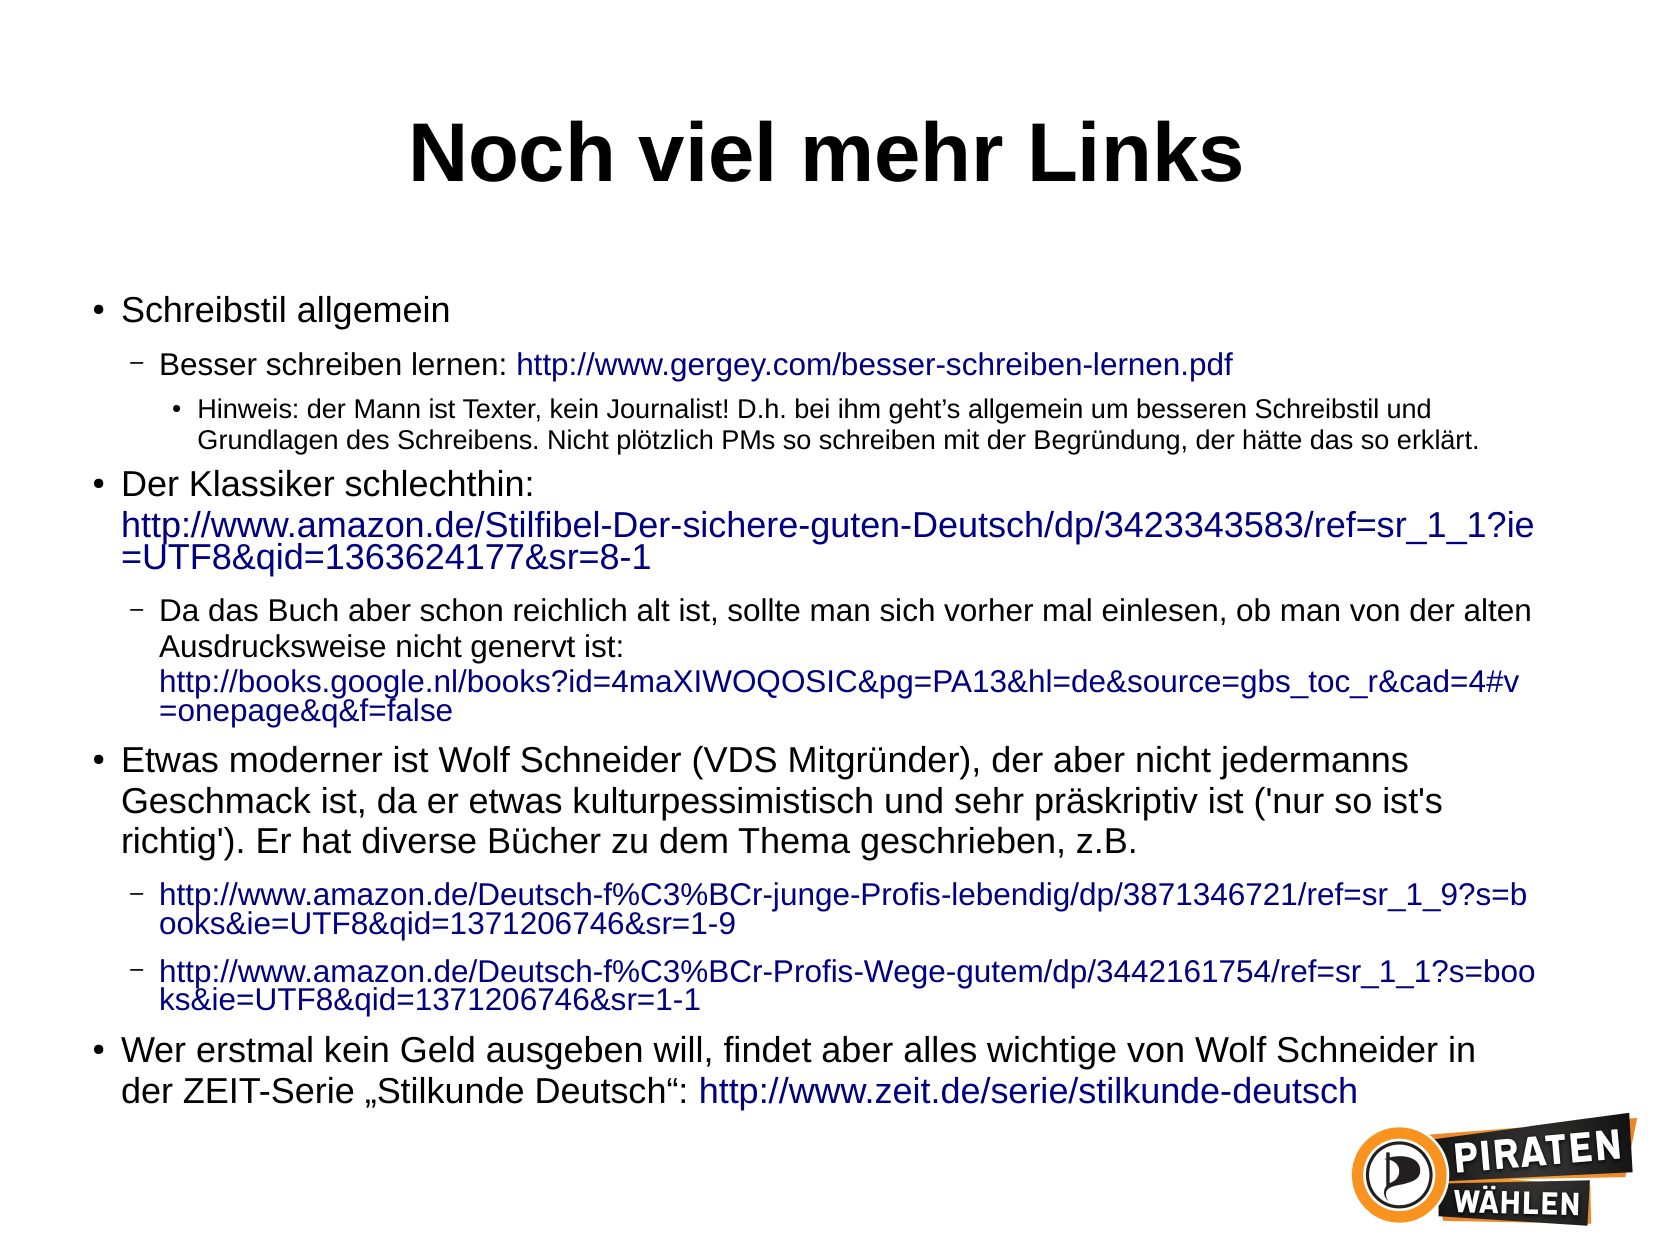

# Noch viel mehr Links
Schreibstil allgemein
Besser schreiben lernen: http://www.gergey.com/besser-schreiben-lernen.pdf
Hinweis: der Mann ist Texter, kein Journalist! D.h. bei ihm geht’s allgemein um besseren Schreibstil und Grundlagen des Schreibens. Nicht plötzlich PMs so schreiben mit der Begründung, der hätte das so erklärt.
Der Klassiker schlechthin: http://www.amazon.de/Stilfibel-Der-sichere-guten-Deutsch/dp/3423343583/ref=sr_1_1?ie=UTF8&qid=1363624177&sr=8-1
Da das Buch aber schon reichlich alt ist, sollte man sich vorher mal einlesen, ob man von der alten Ausdrucksweise nicht genervt ist: http://books.google.nl/books?id=4maXIWOQOSIC&pg=PA13&hl=de&source=gbs_toc_r&cad=4#v=onepage&q&f=false
Etwas moderner ist Wolf Schneider (VDS Mitgründer), der aber nicht jedermanns Geschmack ist, da er etwas kulturpessimistisch und sehr präskriptiv ist ('nur so ist's richtig'). Er hat diverse Bücher zu dem Thema geschrieben, z.B.
http://www.amazon.de/Deutsch-f%C3%BCr-junge-Profis-lebendig/dp/3871346721/ref=sr_1_9?s=books&ie=UTF8&qid=1371206746&sr=1-9
http://www.amazon.de/Deutsch-f%C3%BCr-Profis-Wege-gutem/dp/3442161754/ref=sr_1_1?s=books&ie=UTF8&qid=1371206746&sr=1-1
Wer erstmal kein Geld ausgeben will, findet aber alles wichtige von Wolf Schneider in der ZEIT-Serie „Stilkunde Deutsch“: http://www.zeit.de/serie/stilkunde-deutsch